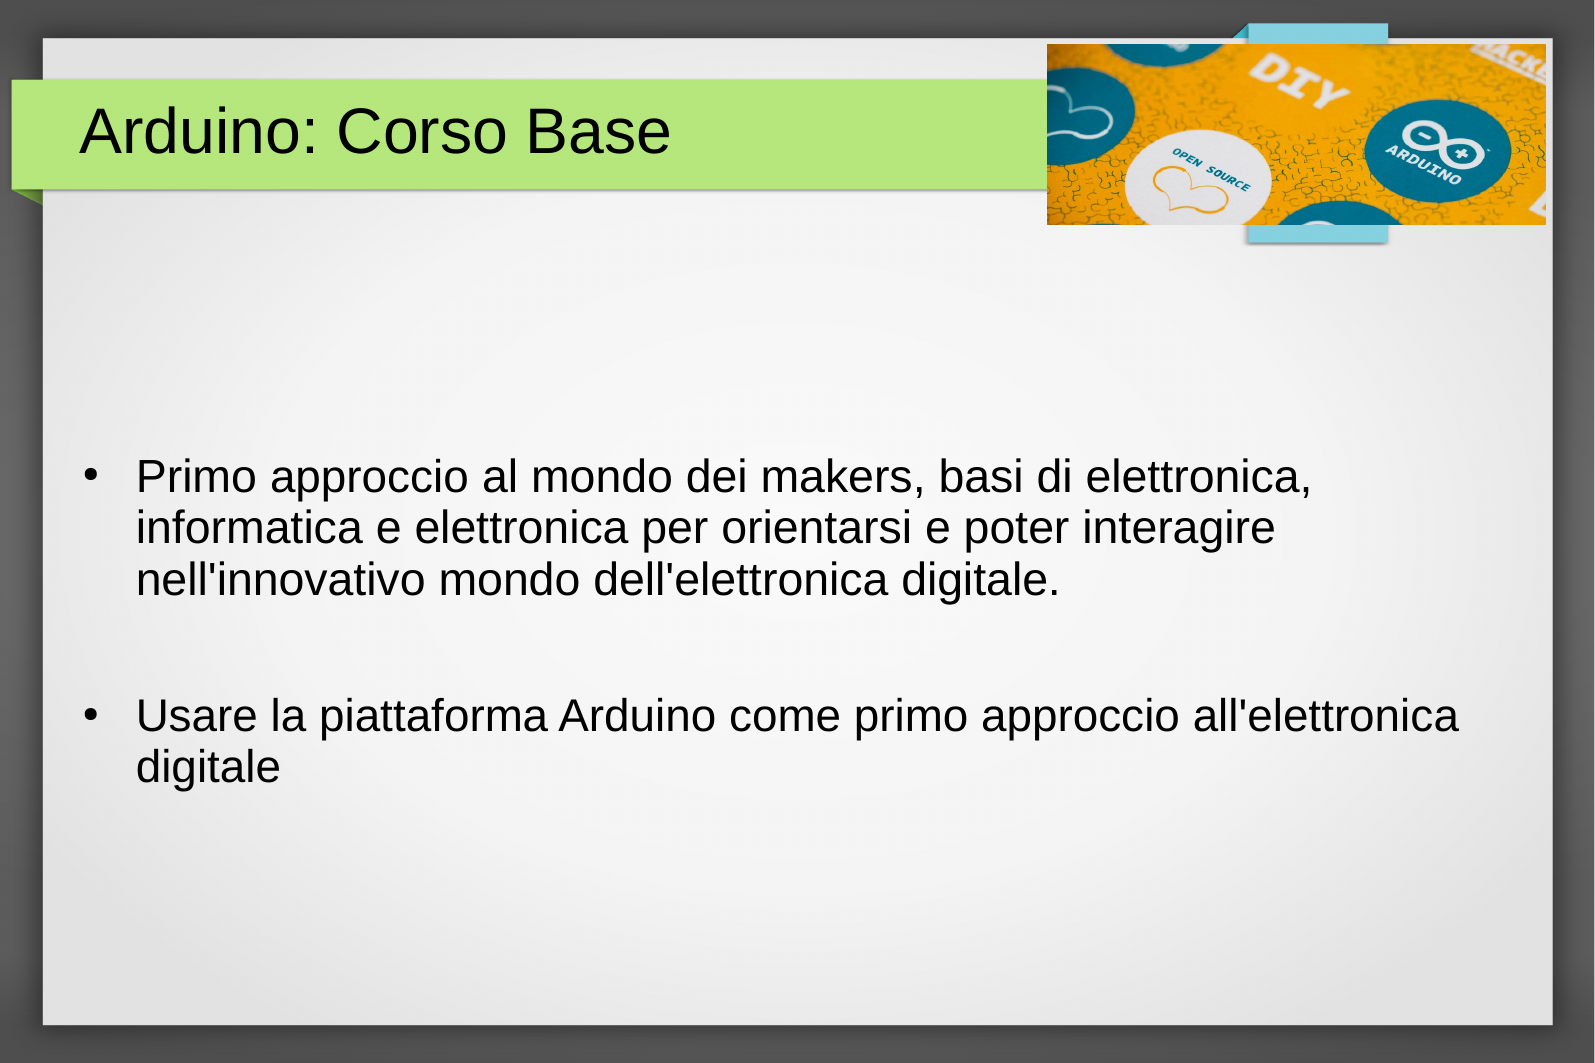

# Arduino: Corso Base
Primo approccio al mondo dei makers, basi di elettronica, informatica e elettronica per orientarsi e poter interagire nell'innovativo mondo dell'elettronica digitale.
Usare la piattaforma Arduino come primo approccio all'elettronica digitale